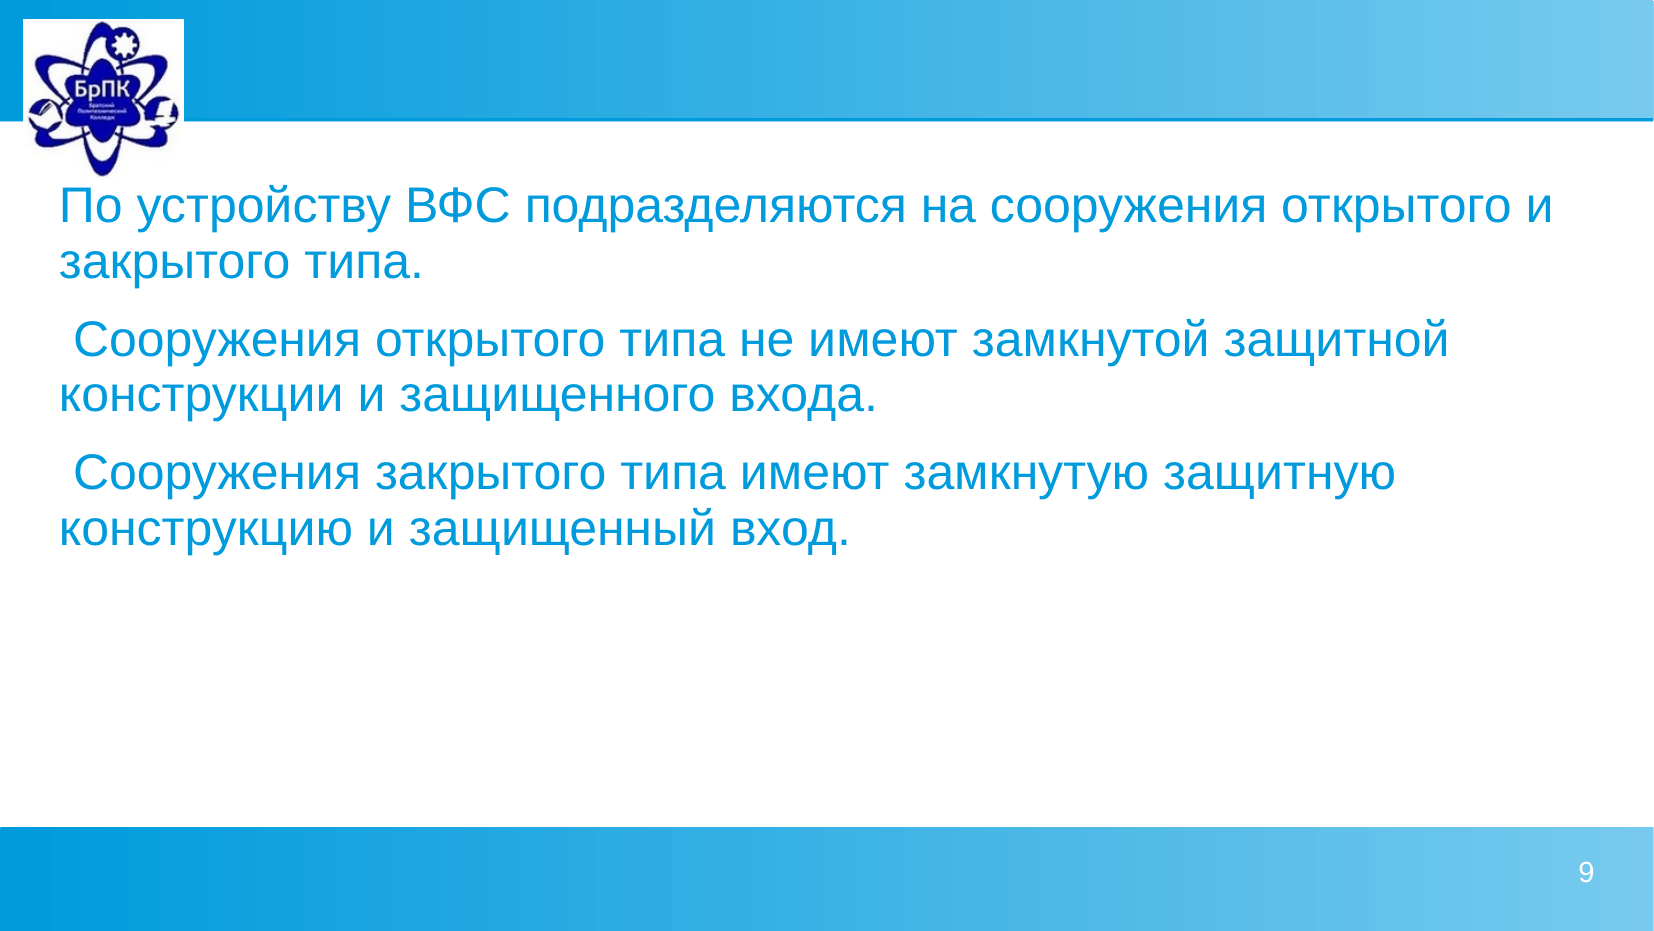

# По устройству ВФС подразделяются на сооружения открытого и закрытого типа.
 Сооружения открытого типа не имеют замкнутой защитной конструкции и защищенного входа.
 Сооружения закрытого типа имеют замкнутую защитную конструкцию и защищенный вход.
9